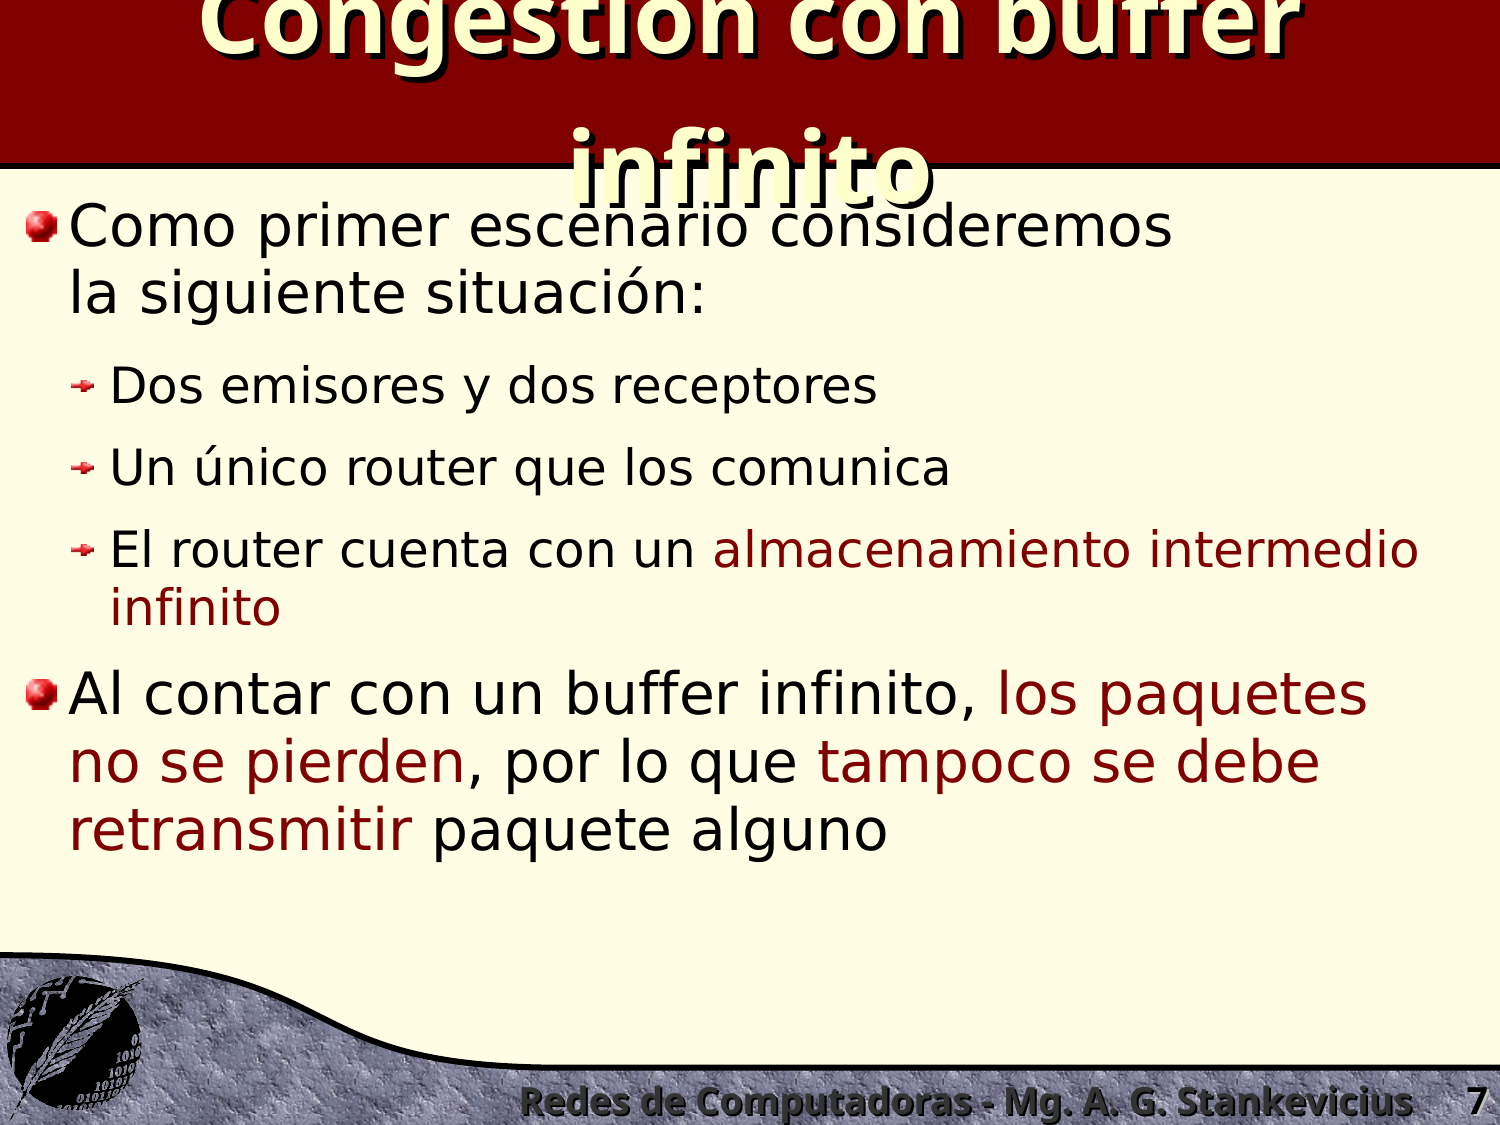

# Congestión con buffer infinito
Como primer escenario consideremos
la siguiente situación:
Dos emisores y dos receptores
Un único router que los comunica
El router cuenta con un almacenamiento intermedio infinito
Al contar con un buffer infinito, los paquetes
no se pierden, por lo que tampoco se debe retransmitir paquete alguno
7